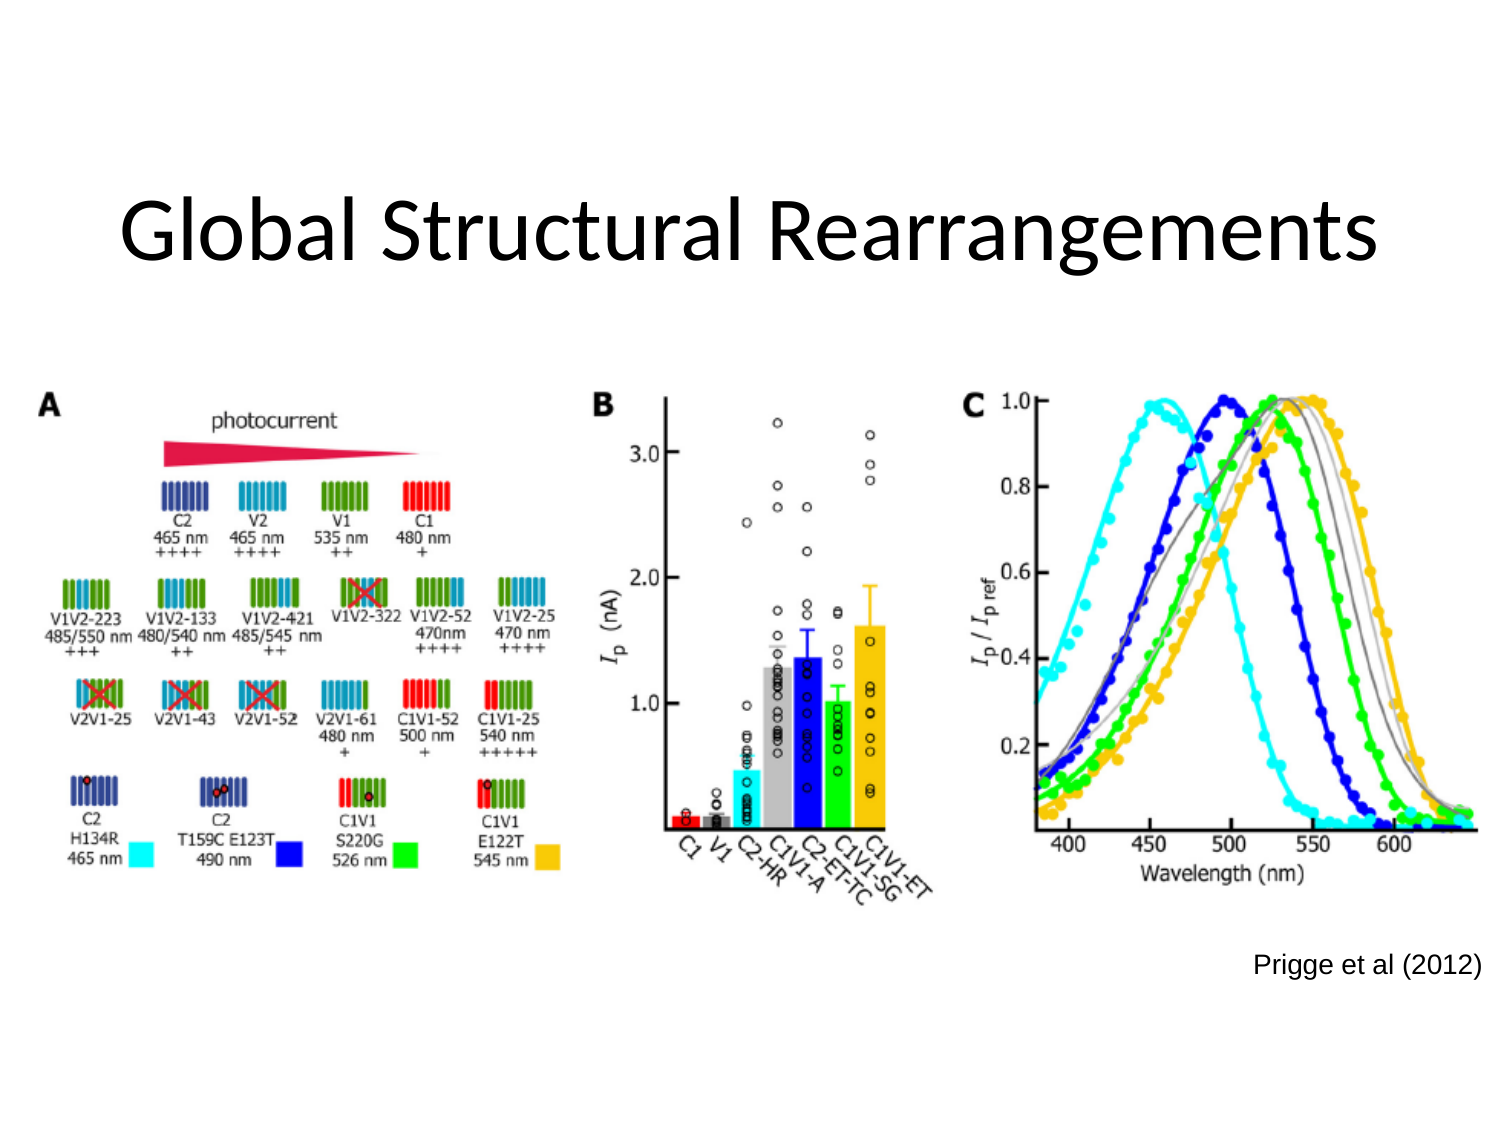

# Global Structural Rearrangements
Prigge et al (2012)